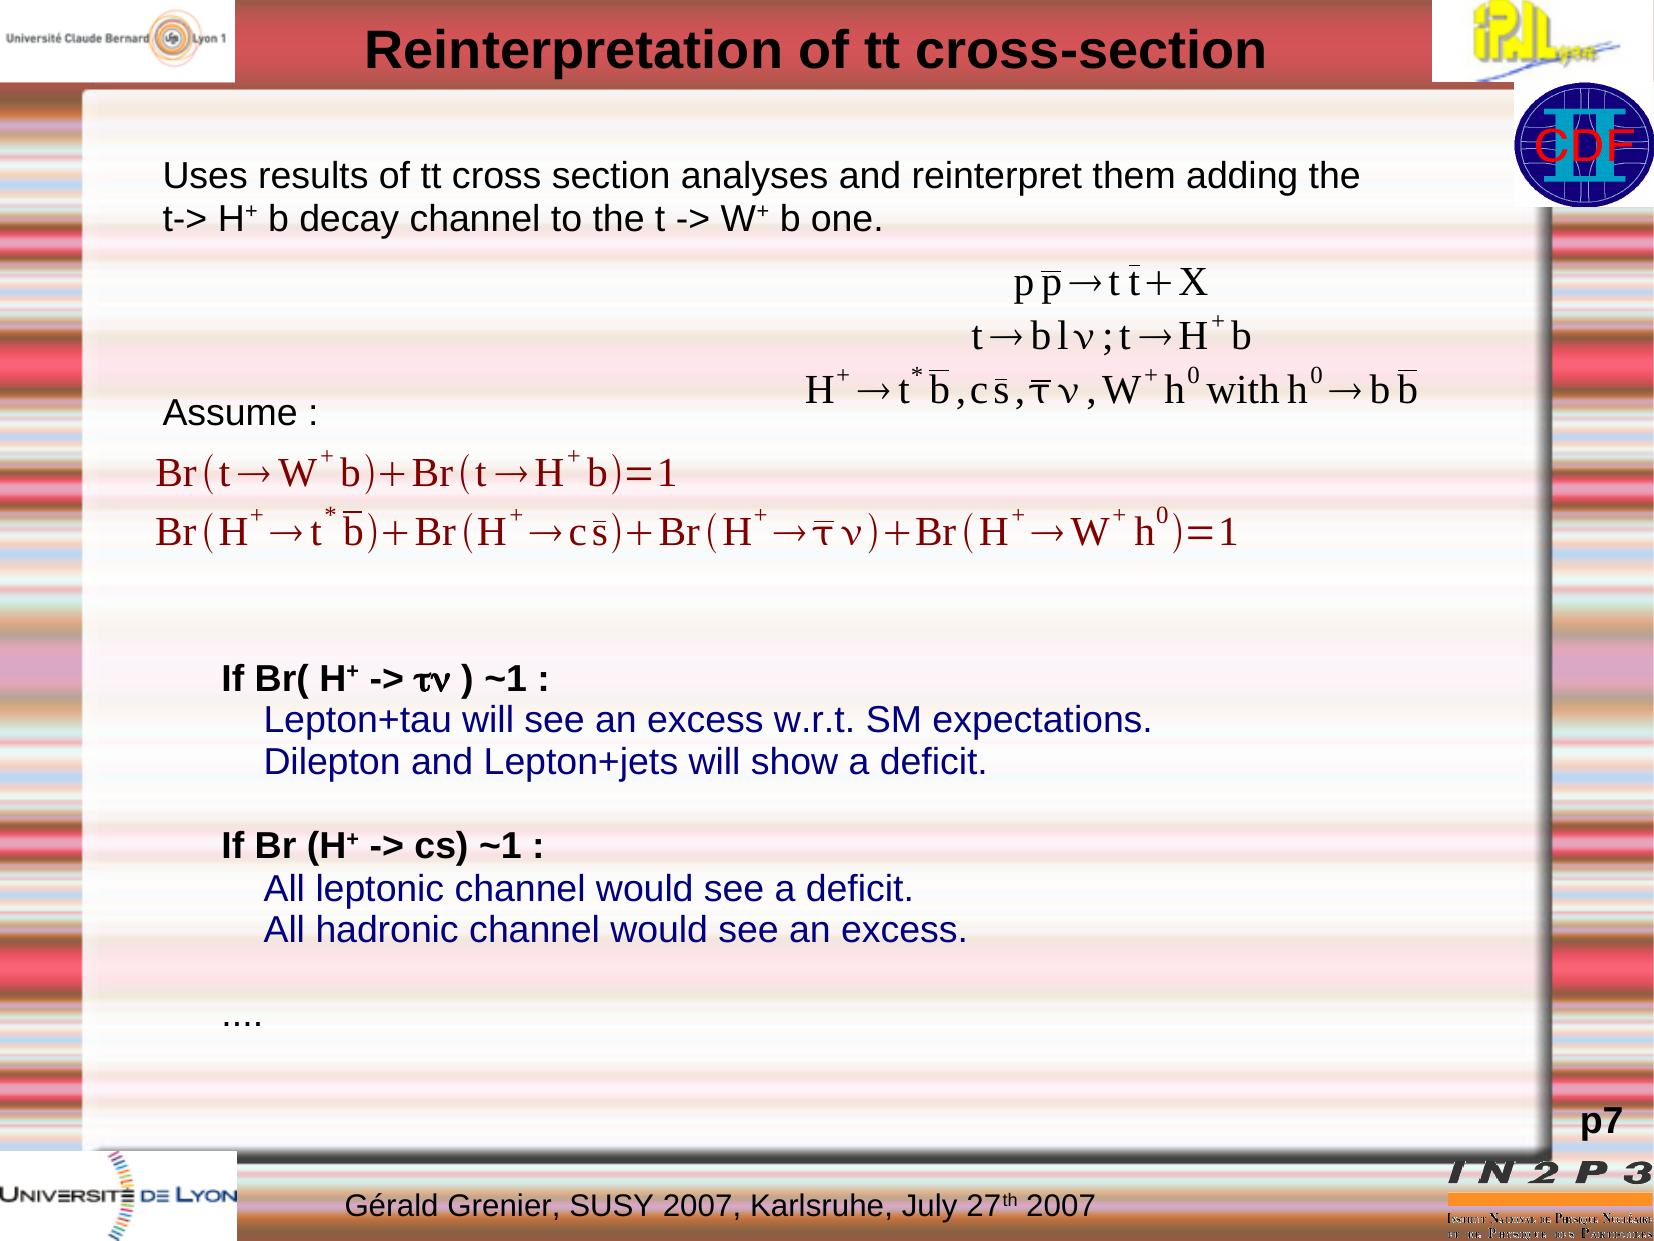

Reinterpretation of tt cross-section
Uses results of tt cross section analyses and reinterpret them adding the
t-> H+ b decay channel to the t -> W+ b one.
Assume :
If Br( H+ -> tn ) ~1 :
 Lepton+tau will see an excess w.r.t. SM expectations.
 Dilepton and Lepton+jets will show a deficit.
If Br (H+ -> cs) ~1 :
 All leptonic channel would see a deficit.
 All hadronic channel would see an excess.
....